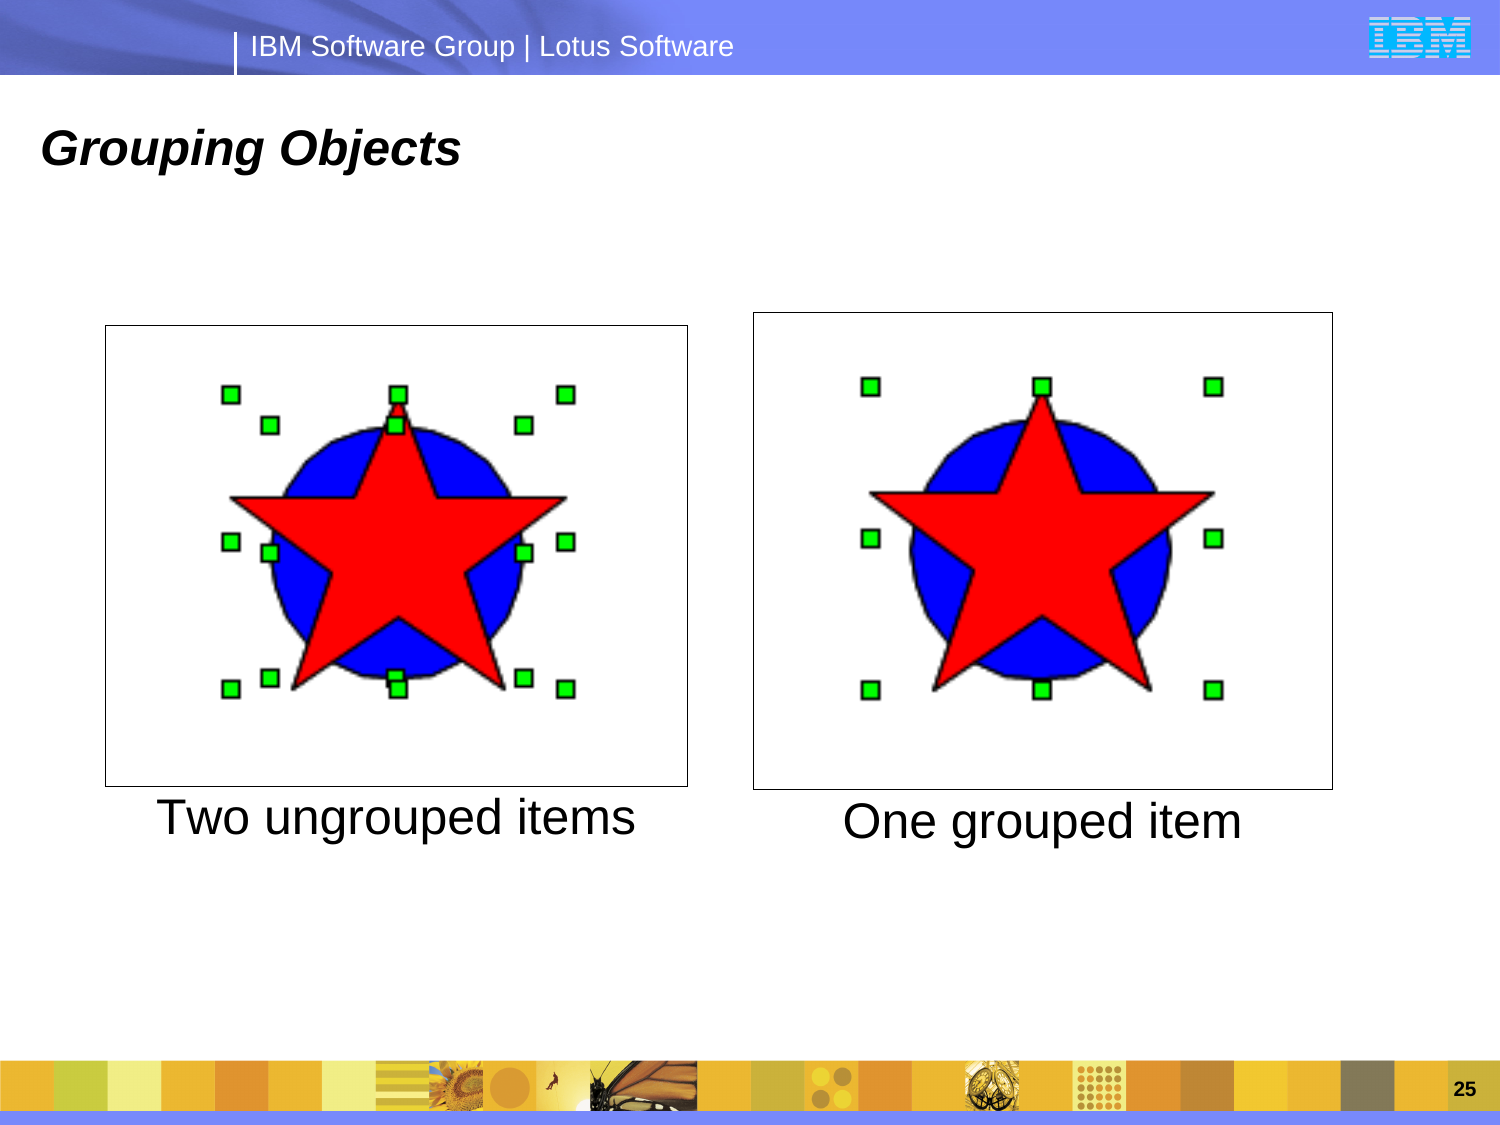

# Grouping Objects
Two ungrouped items
One grouped item
25